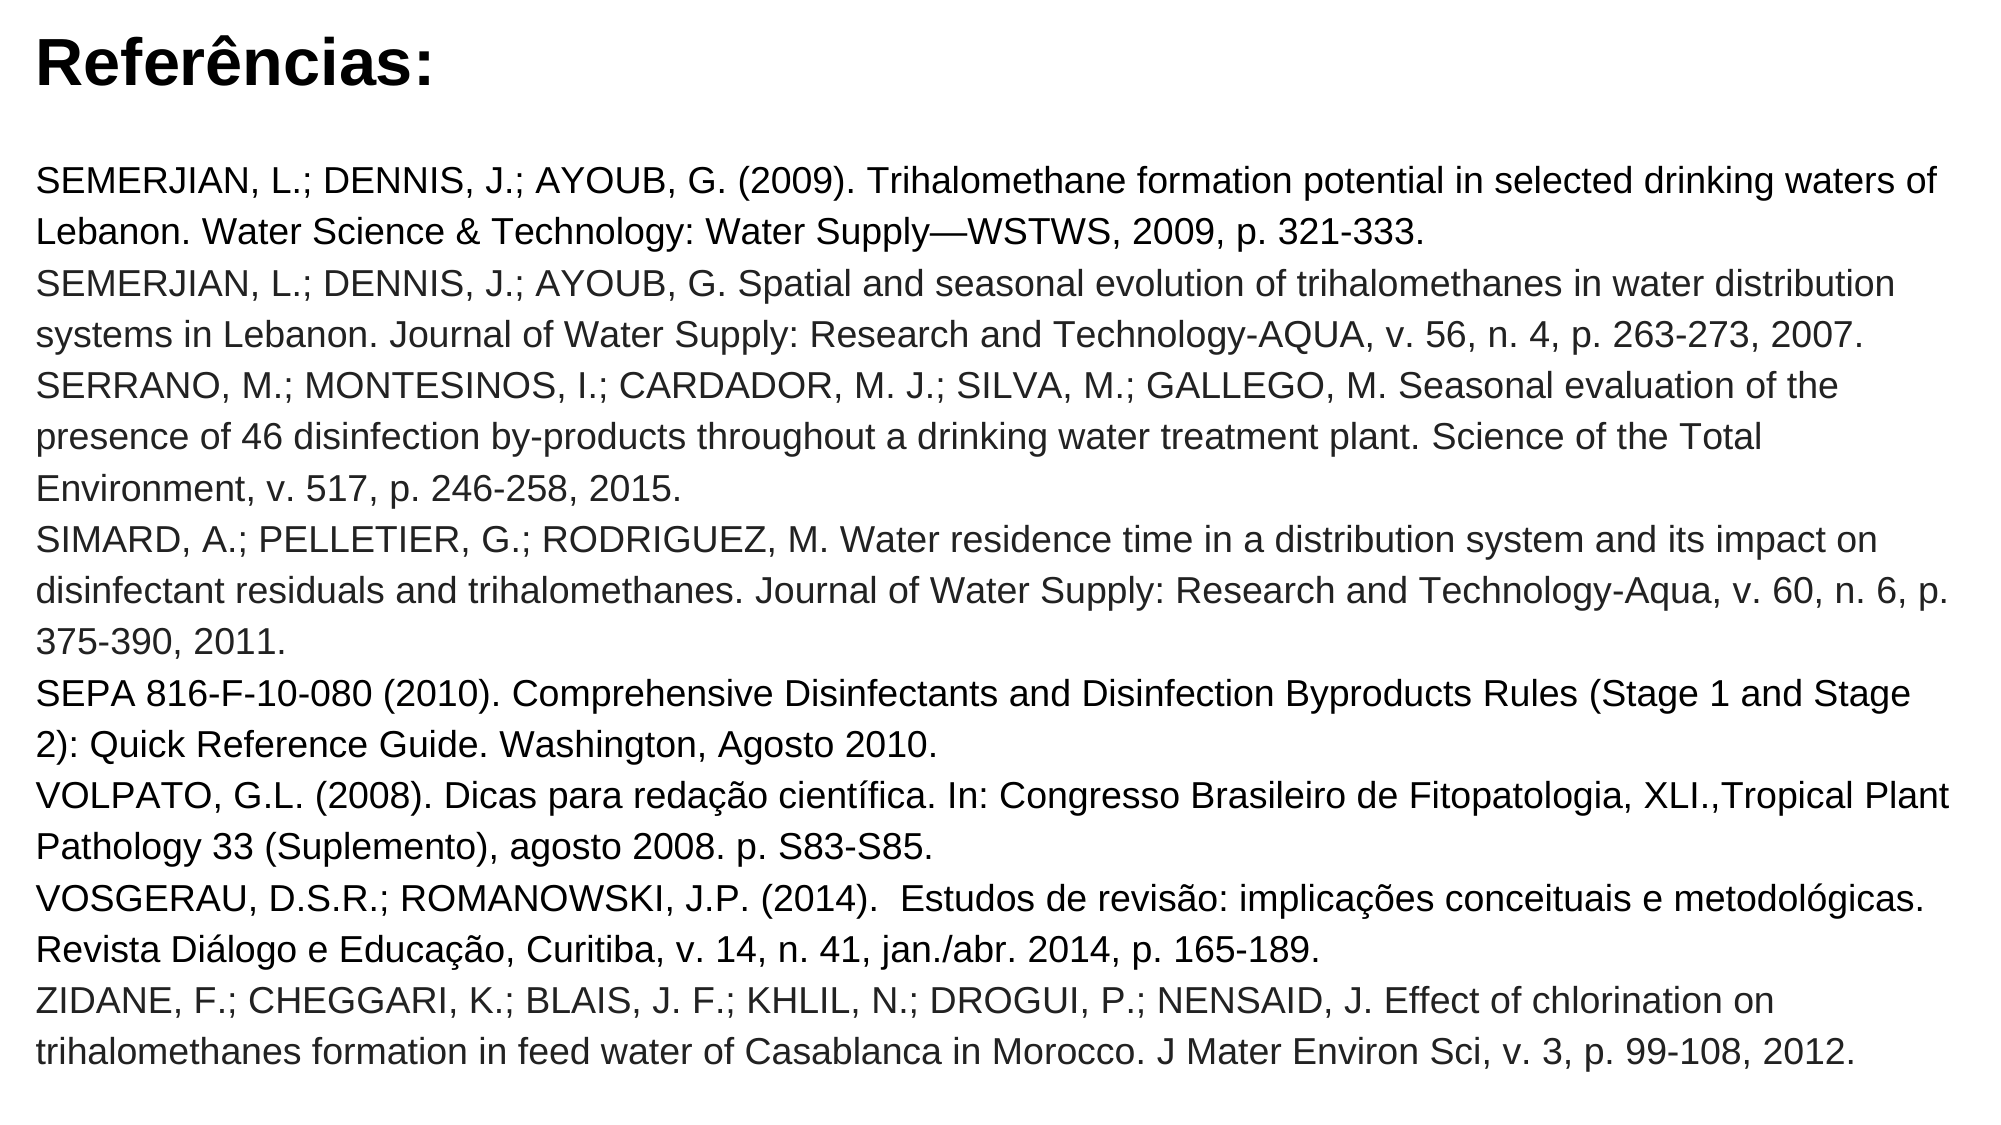

# Referências: SEMERJIAN, L.; DENNIS, J.; AYOUB, G. (2009). Trihalomethane formation potential in selected drinking waters of Lebanon. Water Science & Technology: Water Supply—WSTWS, 2009, p. 321-333. SEMERJIAN, L.; DENNIS, J.; AYOUB, G. Spatial and seasonal evolution of trihalomethanes in water distribution systems in Lebanon. Journal of Water Supply: Research and Technology-AQUA, v. 56, n. 4, p. 263-273, 2007. SERRANO, M.; MONTESINOS, I.; CARDADOR, M. J.; SILVA, M.; GALLEGO, M. Seasonal evaluation of the presence of 46 disinfection by-products throughout a drinking water treatment plant. Science of the Total Environment, v. 517, p. 246-258, 2015. SIMARD, A.; PELLETIER, G.; RODRIGUEZ, M. Water residence time in a distribution system and its impact on disinfectant residuals and trihalomethanes. Journal of Water Supply: Research and Technology-Aqua, v. 60, n. 6, p. 375-390, 2011. SEPA 816-F-10-080 (2010). Comprehensive Disinfectants and Disinfection Byproducts Rules (Stage 1 and Stage 2): Quick Reference Guide. Washington, Agosto 2010. VOLPATO, G.L. (2008). Dicas para redação científica. In: Congresso Brasileiro de Fitopatologia, XLI.,Tropical Plant Pathology 33 (Suplemento), agosto 2008. p. S83-S85. VOSGERAU, D.S.R.; ROMANOWSKI, J.P. (2014). Estudos de revisão: implicações conceituais e metodológicas. Revista Diálogo e Educação, Curitiba, v. 14, n. 41, jan./abr. 2014, p. 165-189. ZIDANE, F.; CHEGGARI, K.; BLAIS, J. F.; KHLIL, N.; DROGUI, P.; NENSAID, J. Effect of chlorination on trihalomethanes formation in feed water of Casablanca in Morocco. J Mater Environ Sci, v. 3, p. 99-108, 2012.